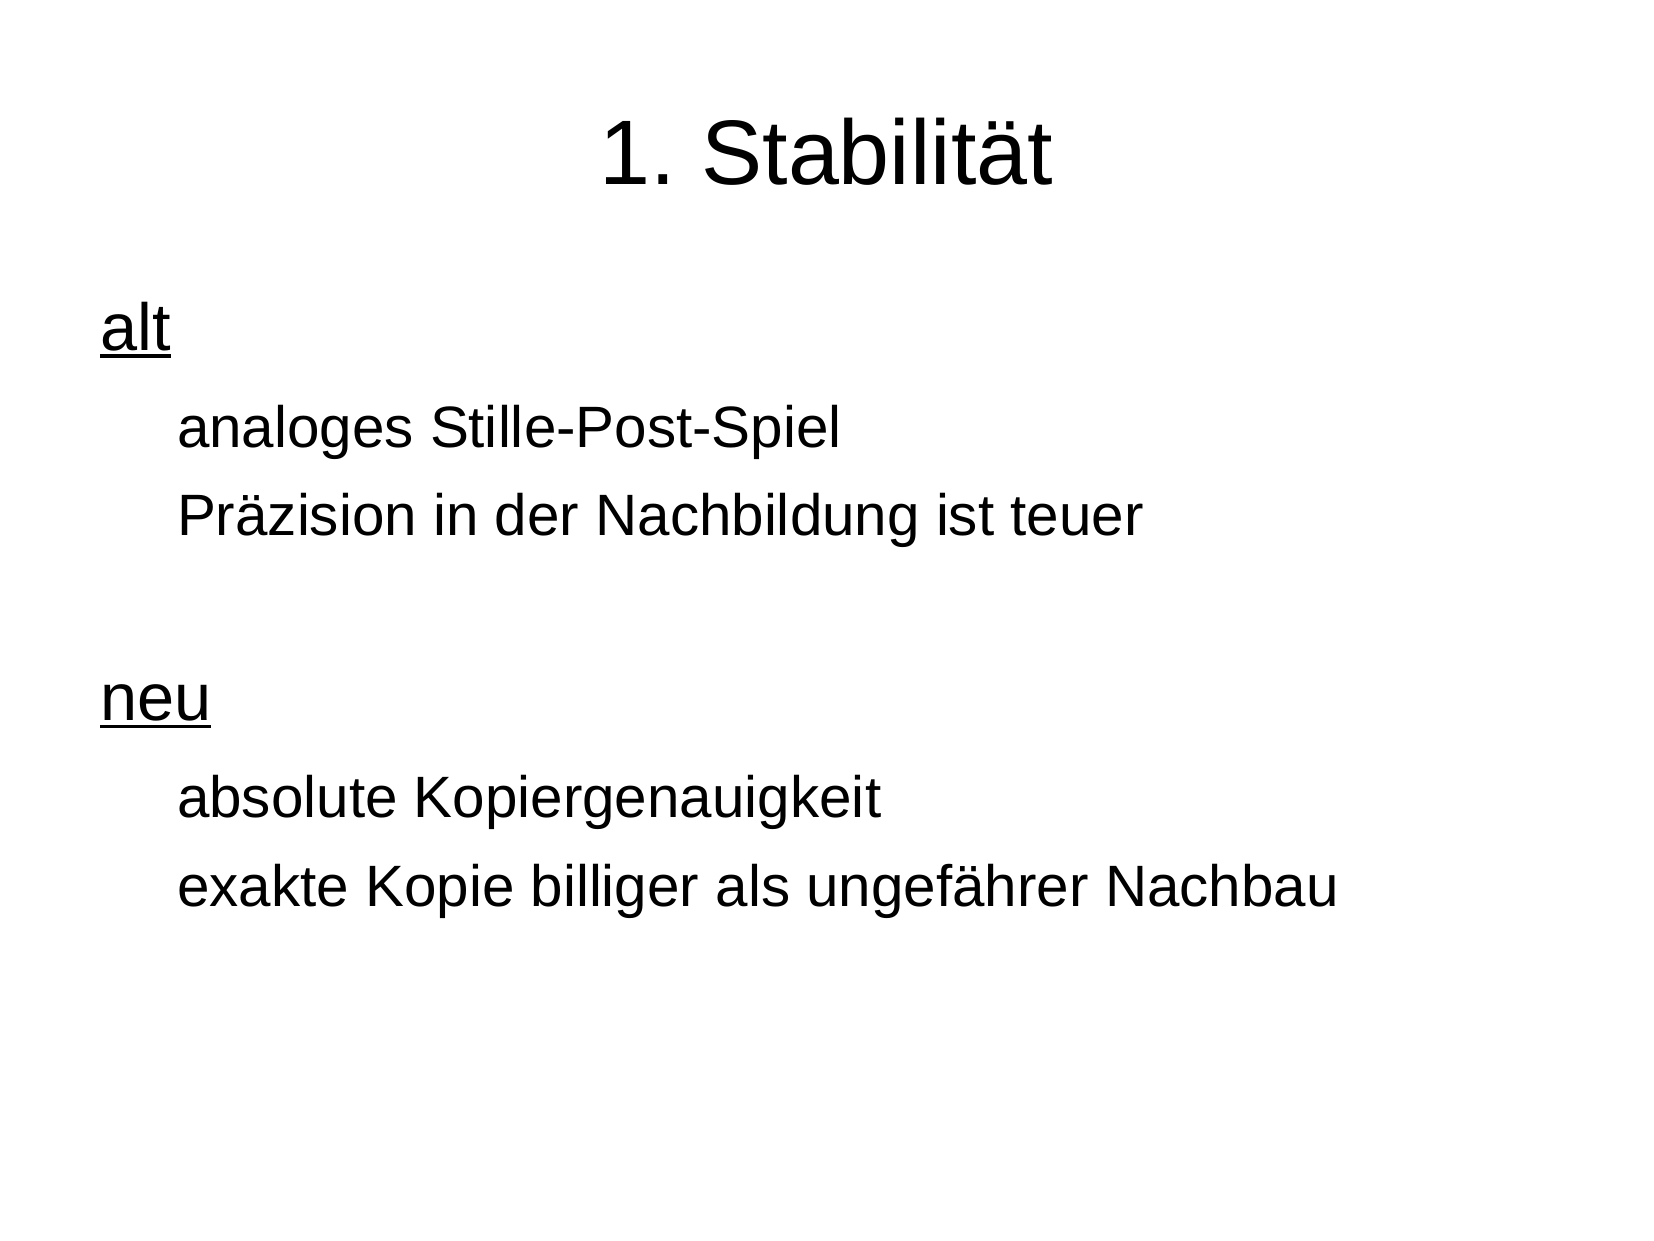

# 1. Stabilität
alt
analoges Stille-Post-Spiel
Präzision in der Nachbildung ist teuer
neu
absolute Kopiergenauigkeit
exakte Kopie billiger als ungefährer Nachbau